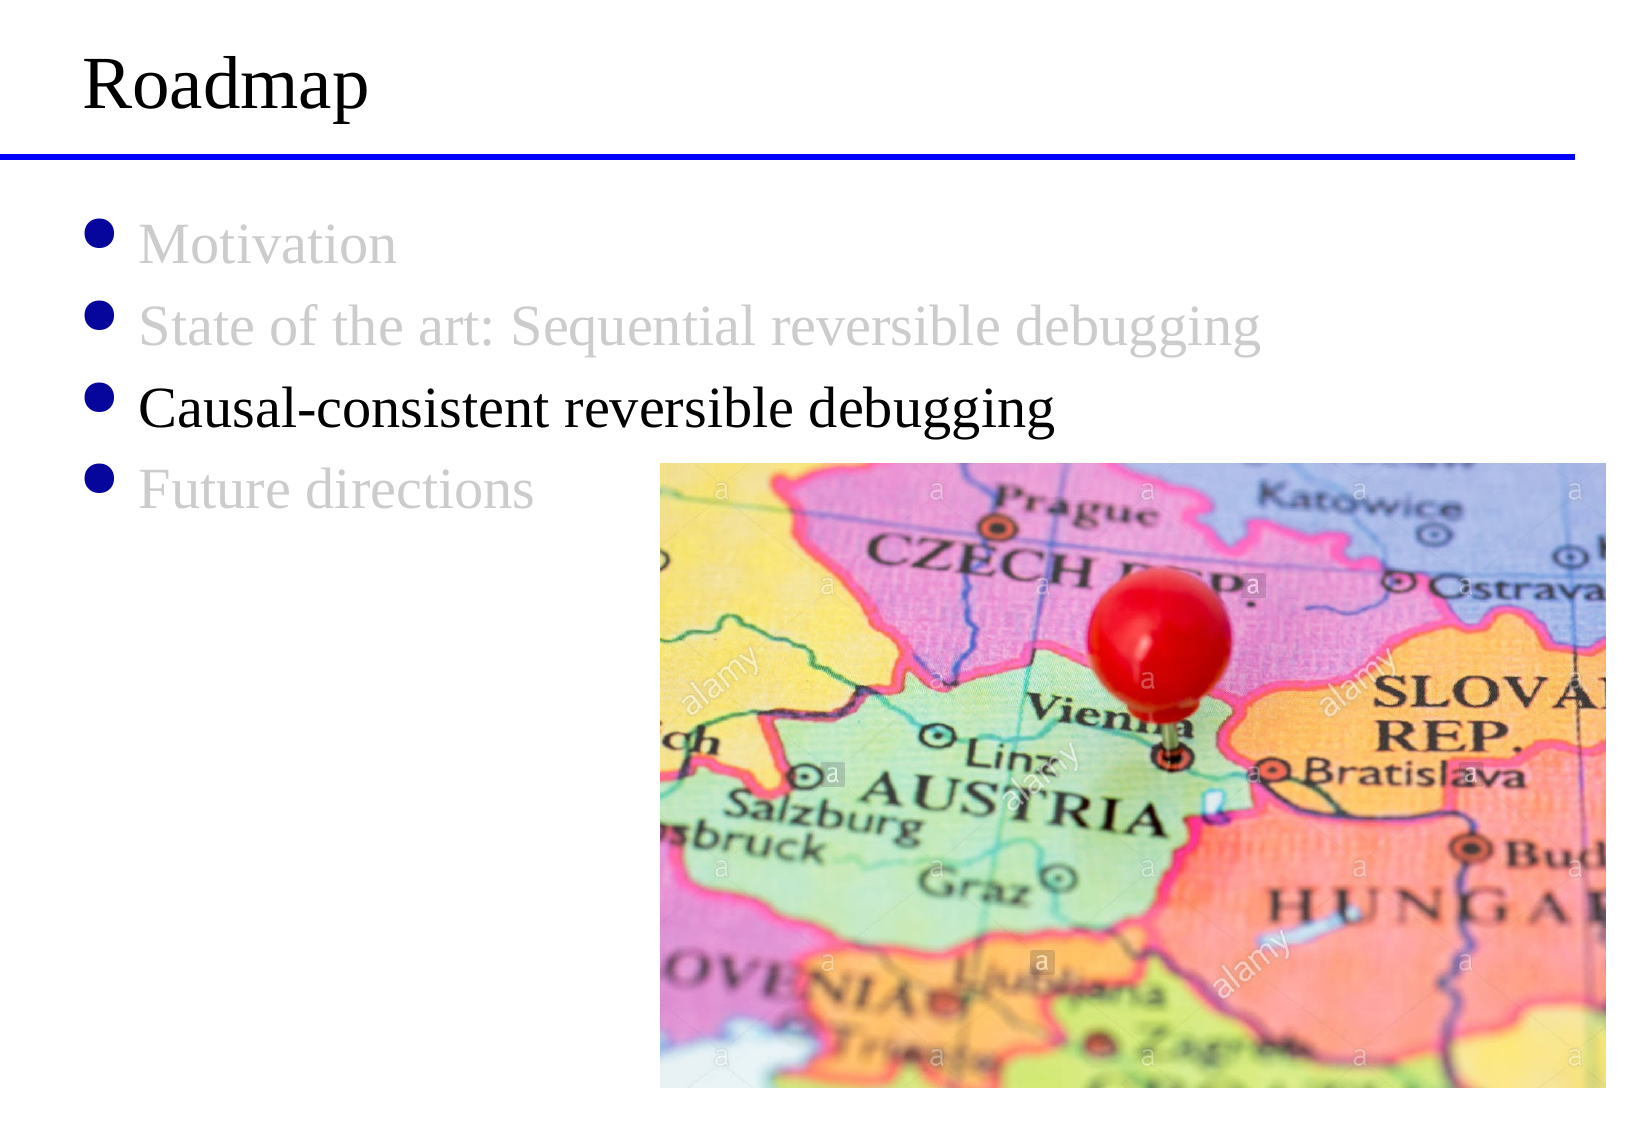

# Roadmap
Motivation
State of the art: Sequential reversible debugging
Causal-consistent reversible debugging
Future directions